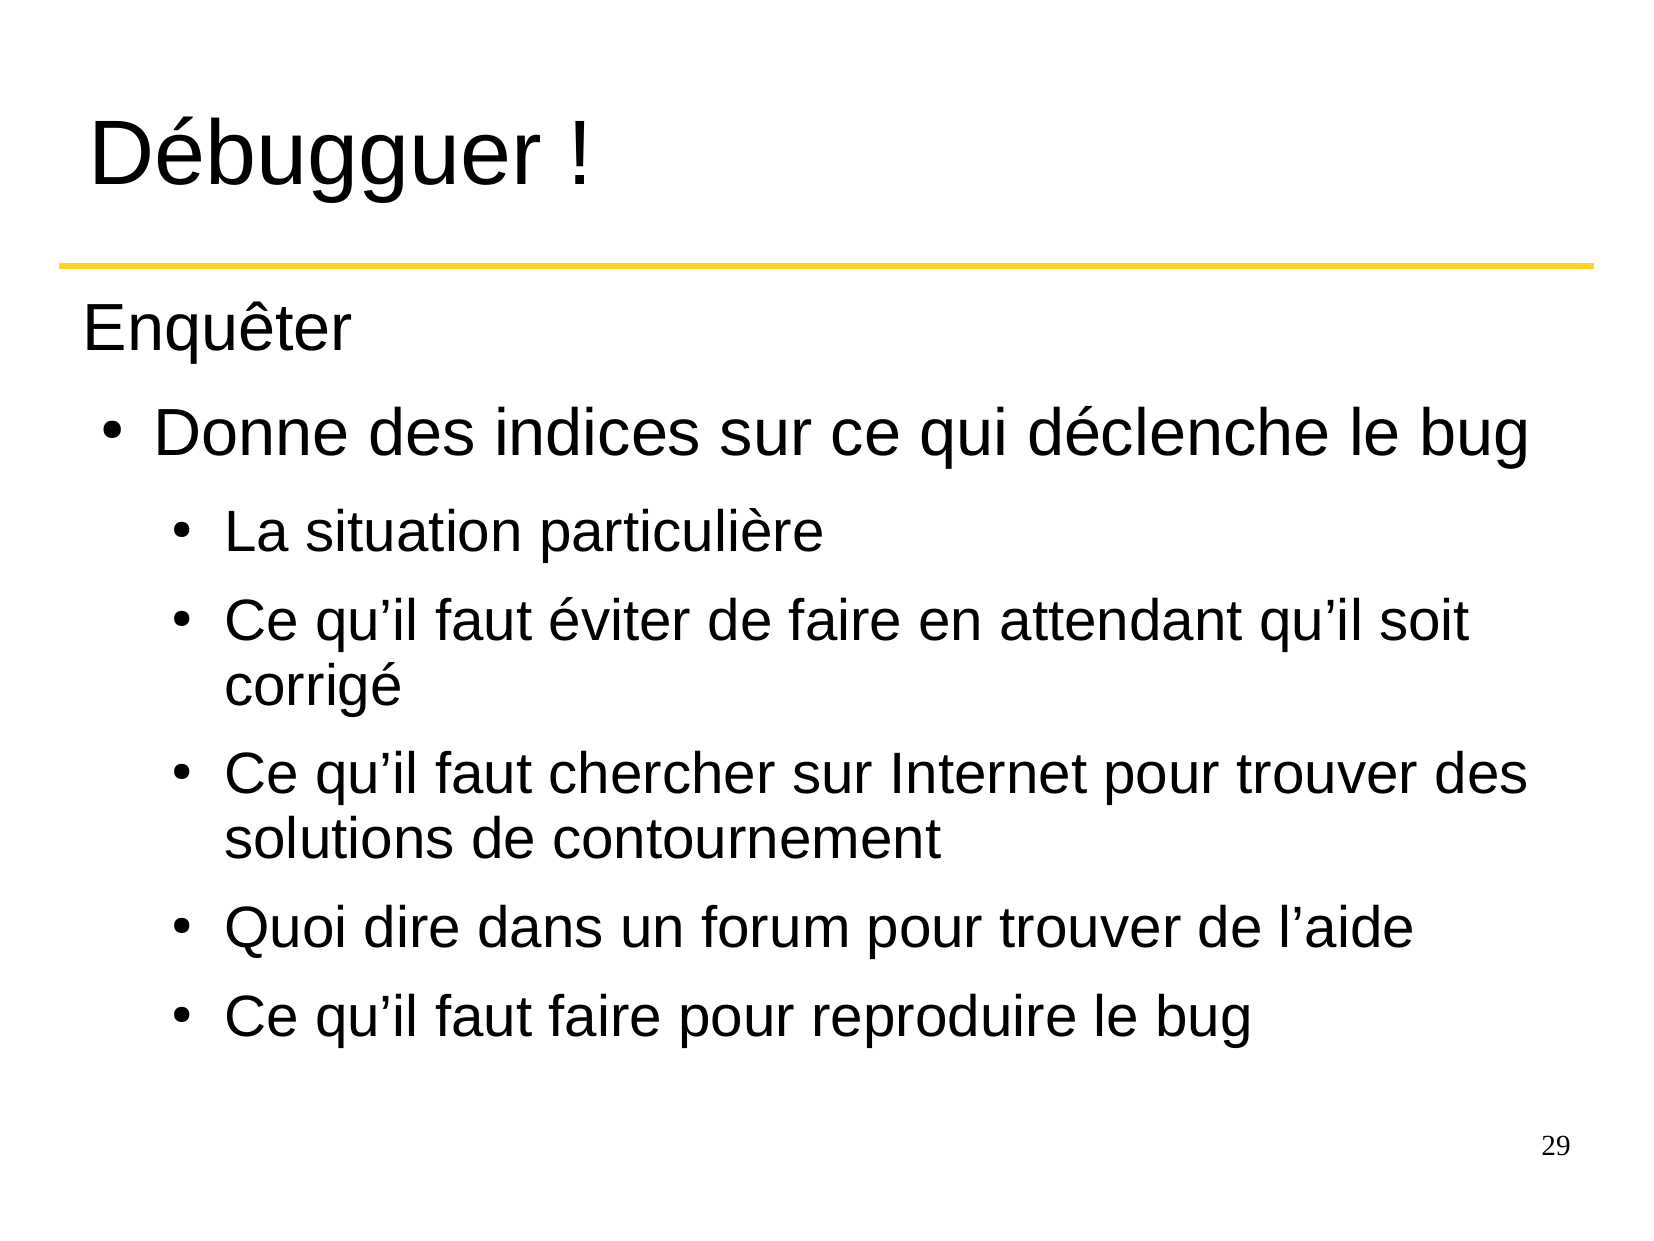

# Débugguer !
Enquêter
Donne des indices sur ce qui déclenche le bug
La situation particulière
Ce qu’il faut éviter de faire en attendant qu’il soit corrigé
Ce qu’il faut chercher sur Internet pour trouver des solutions de contournement
Quoi dire dans un forum pour trouver de l’aide
Ce qu’il faut faire pour reproduire le bug
29